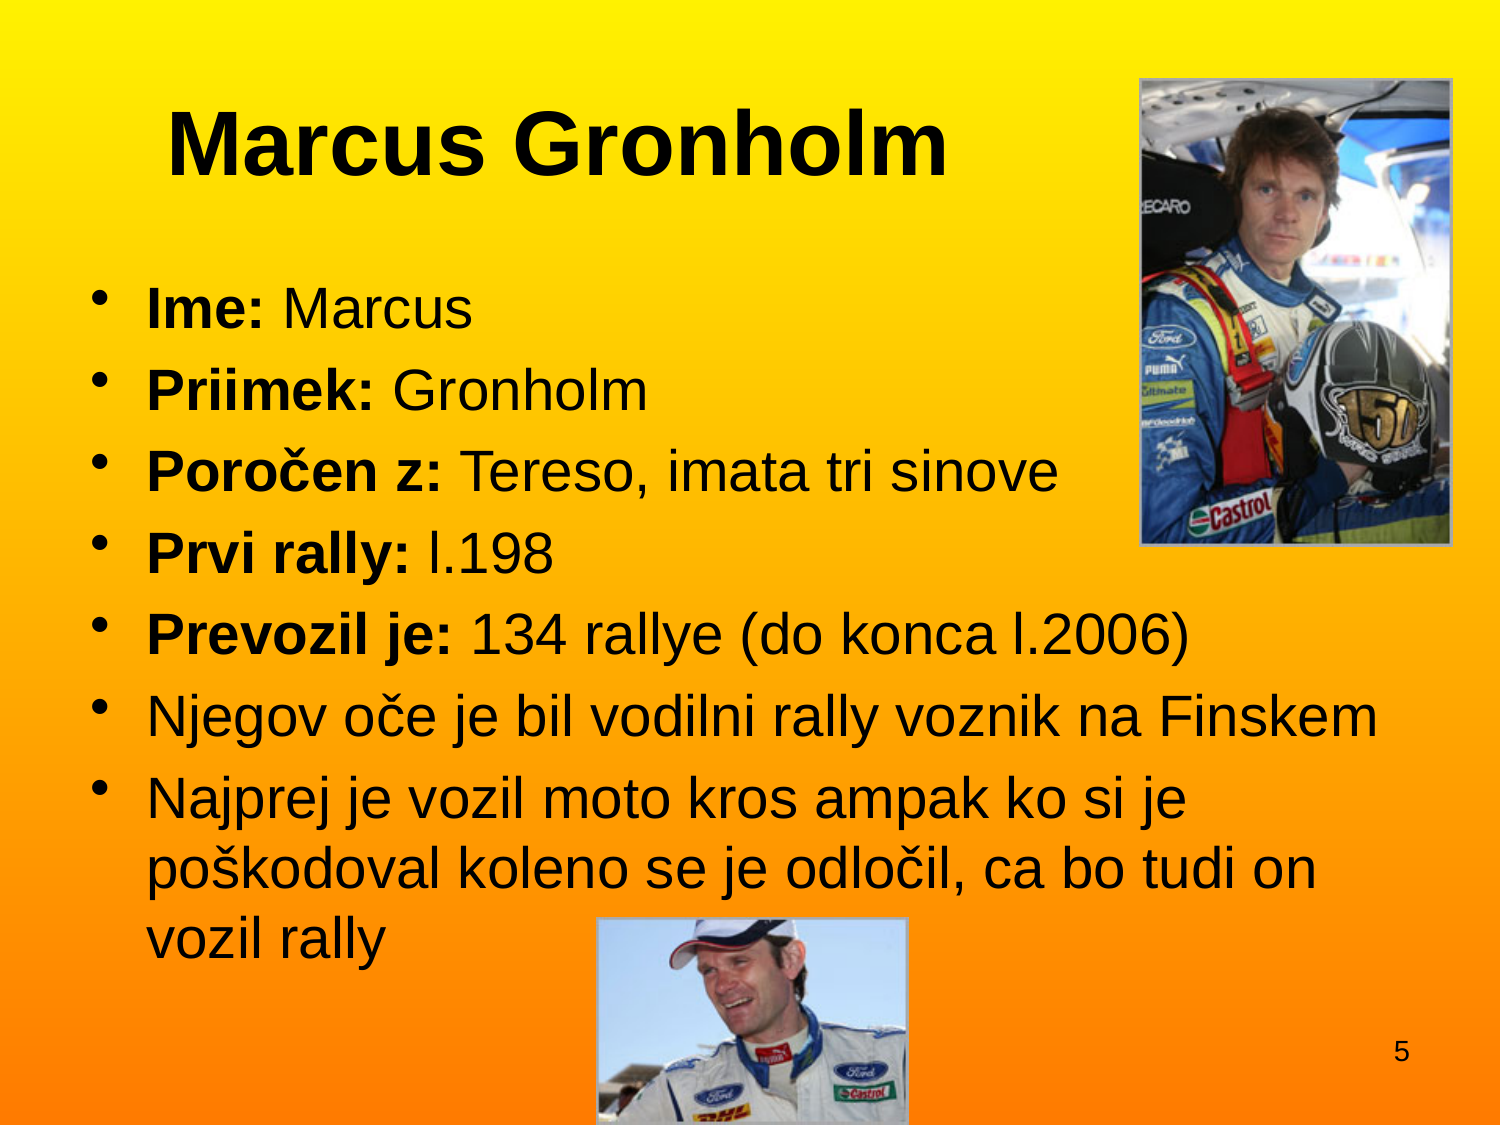

# Marcus Gronholm
Ime: Marcus
Priimek: Gronholm
Poročen z: Tereso, imata tri sinove
Prvi rally: l.198
Prevozil je: 134 rallye (do konca l.2006)
Njegov oče je bil vodilni rally voznik na Finskem
Najprej je vozil moto kros ampak ko si je poškodoval koleno se je odločil, ca bo tudi on vozil rally